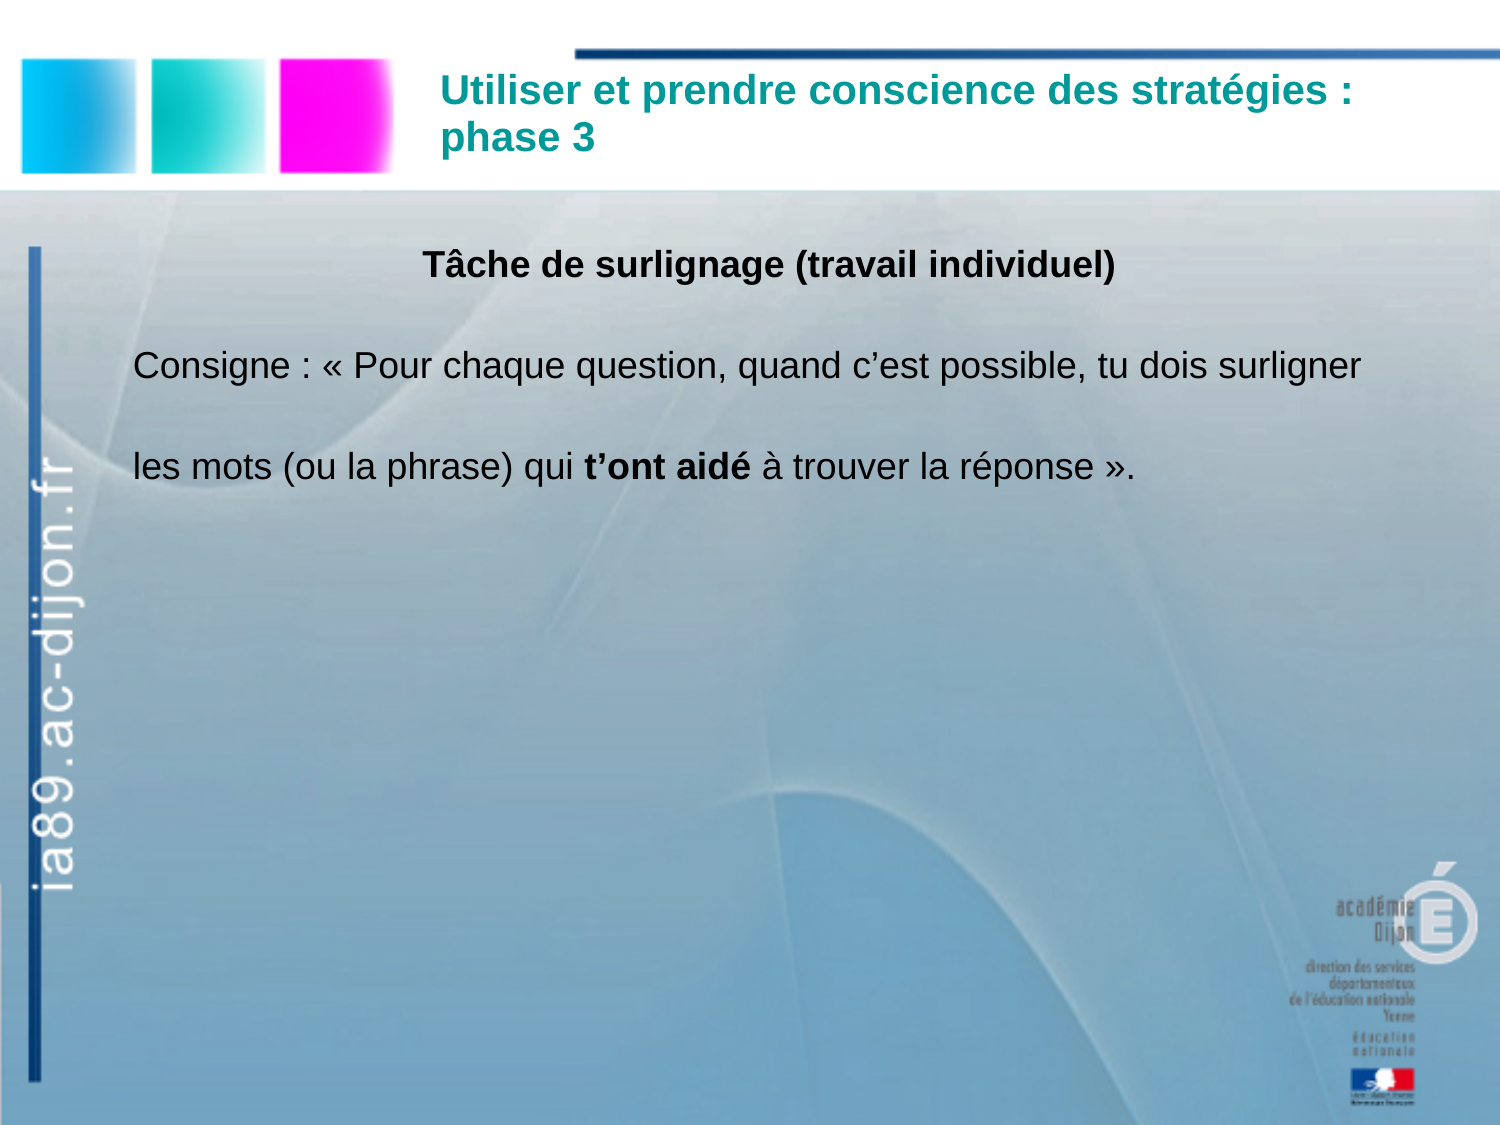

# Utiliser et prendre conscience des stratégies : phase 3
Tâche de surlignage (travail individuel)
Consigne : « Pour chaque question, quand c’est possible, tu dois surligner
les mots (ou la phrase) qui t’ont aidé à trouver la réponse ».